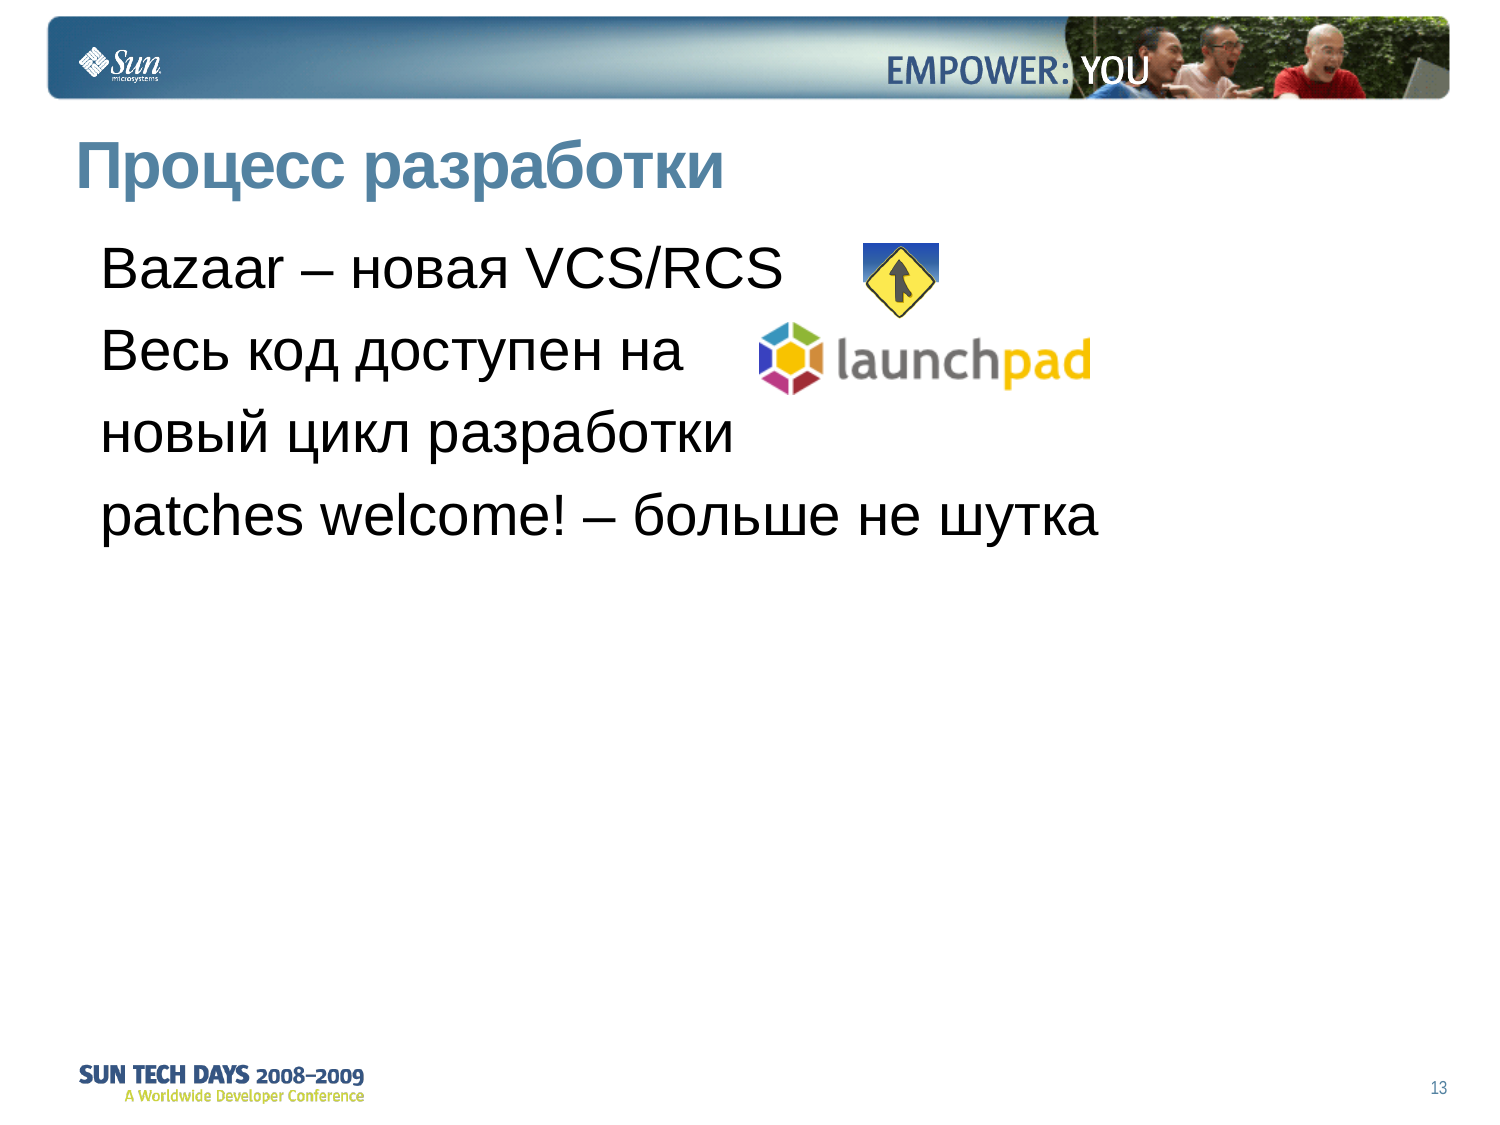

# Процесс разработки
Bazaar – новая VCS/RCS
Весь код доступен на
новый цикл разработки
patches welcome! – больше не шутка